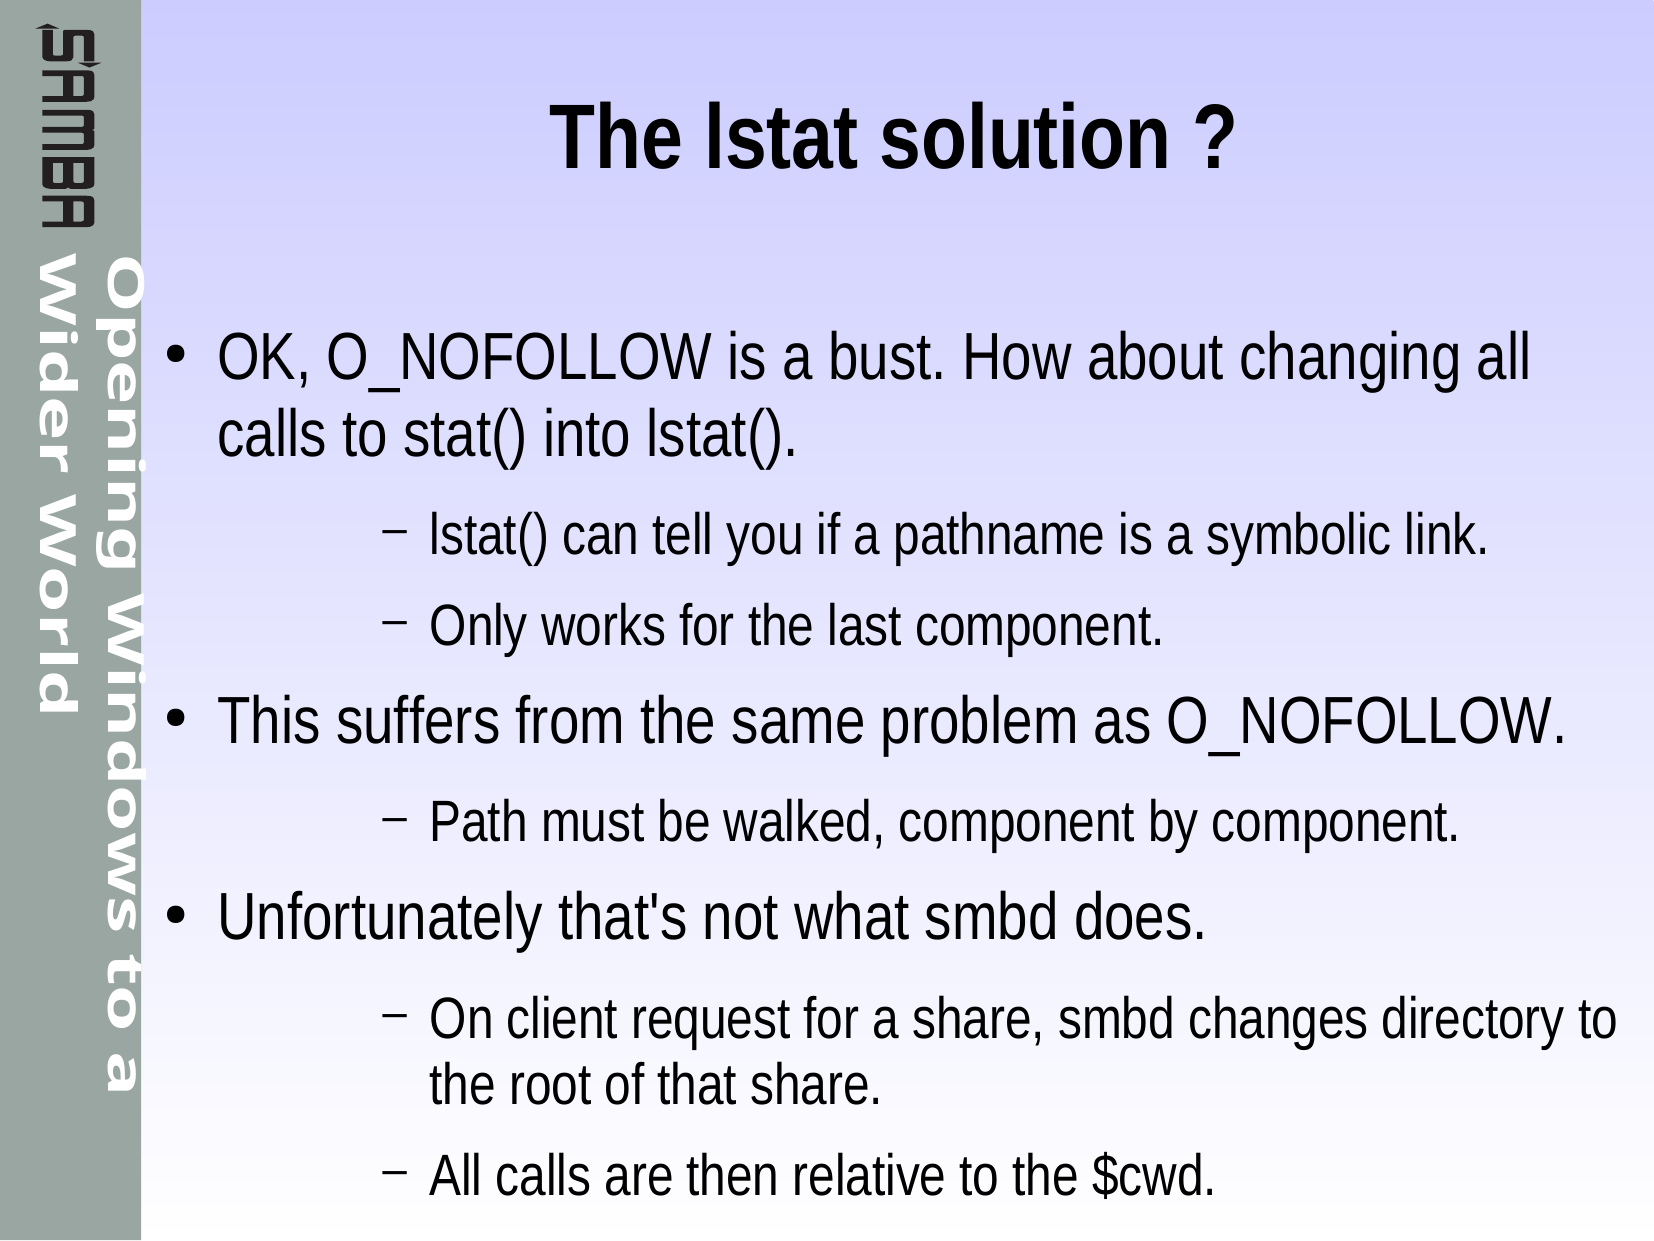

# The lstat solution ?
OK, O_NOFOLLOW is a bust. How about changing all calls to stat() into lstat().
lstat() can tell you if a pathname is a symbolic link.
Only works for the last component.
This suffers from the same problem as O_NOFOLLOW.
Path must be walked, component by component.
Unfortunately that's not what smbd does.
On client request for a share, smbd changes directory to the root of that share.
All calls are then relative to the $cwd.